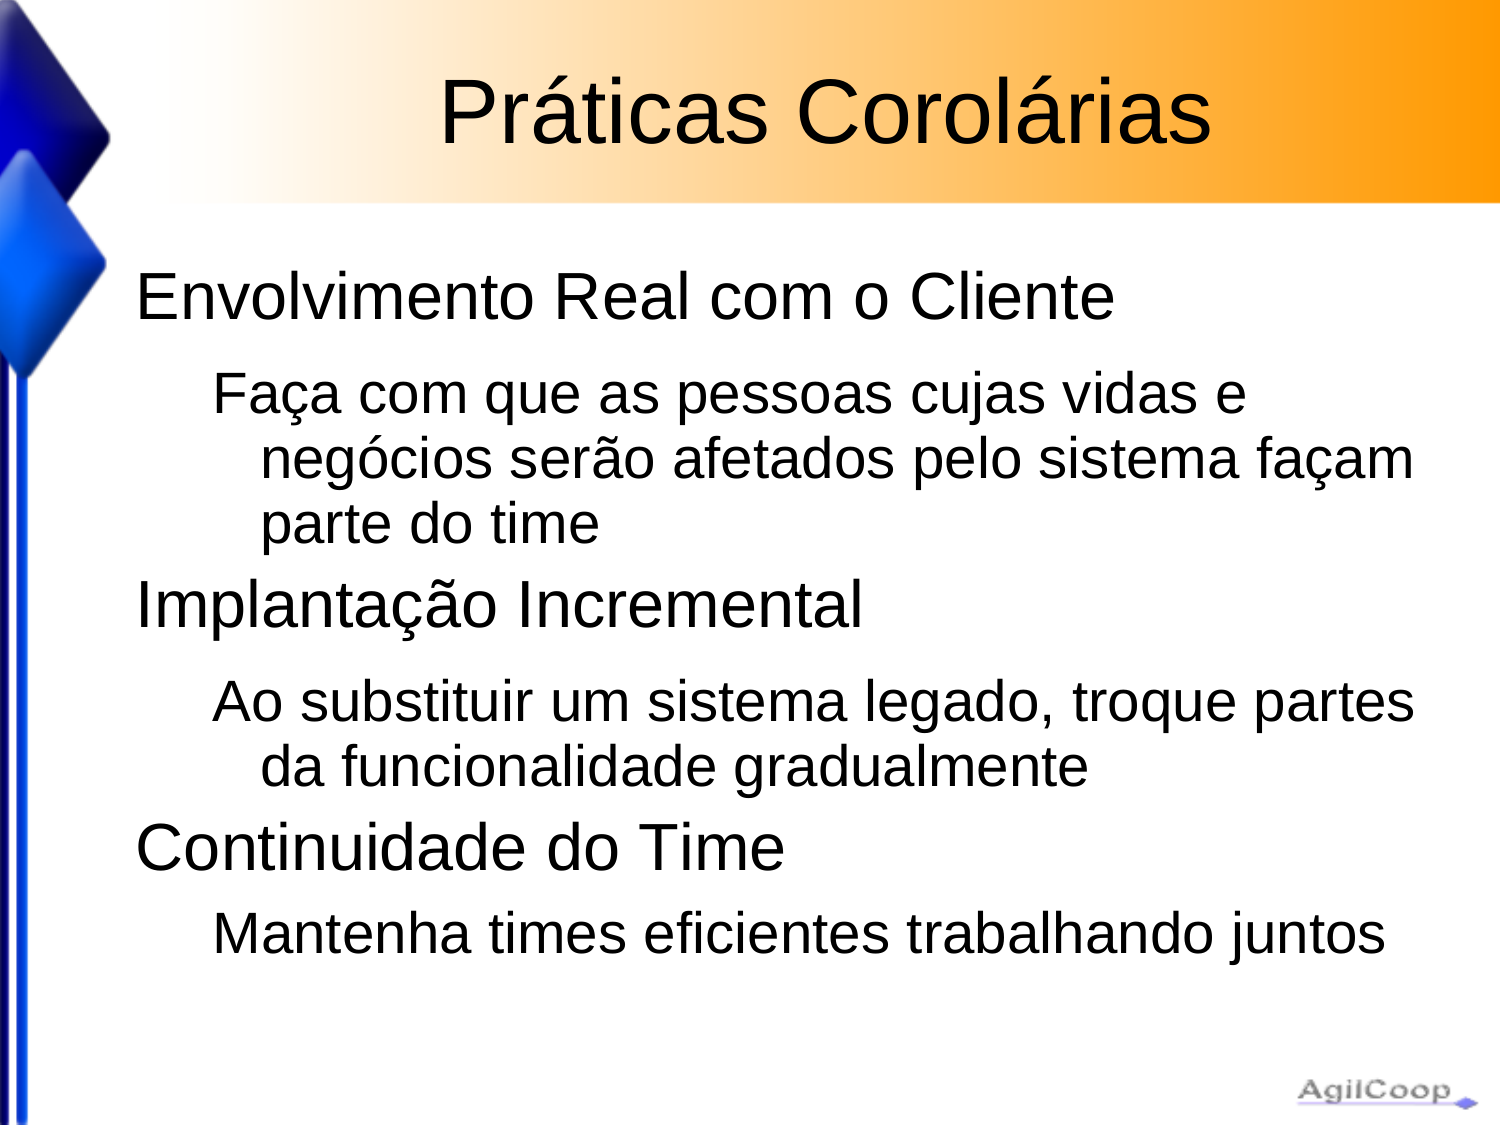

# Práticas Corolárias
Envolvimento Real com o Cliente
Faça com que as pessoas cujas vidas e negócios serão afetados pelo sistema façam parte do time
Implantação Incremental
Ao substituir um sistema legado, troque partes da funcionalidade gradualmente
Continuidade do Time
Mantenha times eficientes trabalhando juntos
Copyleft AgilCoop 2007
51